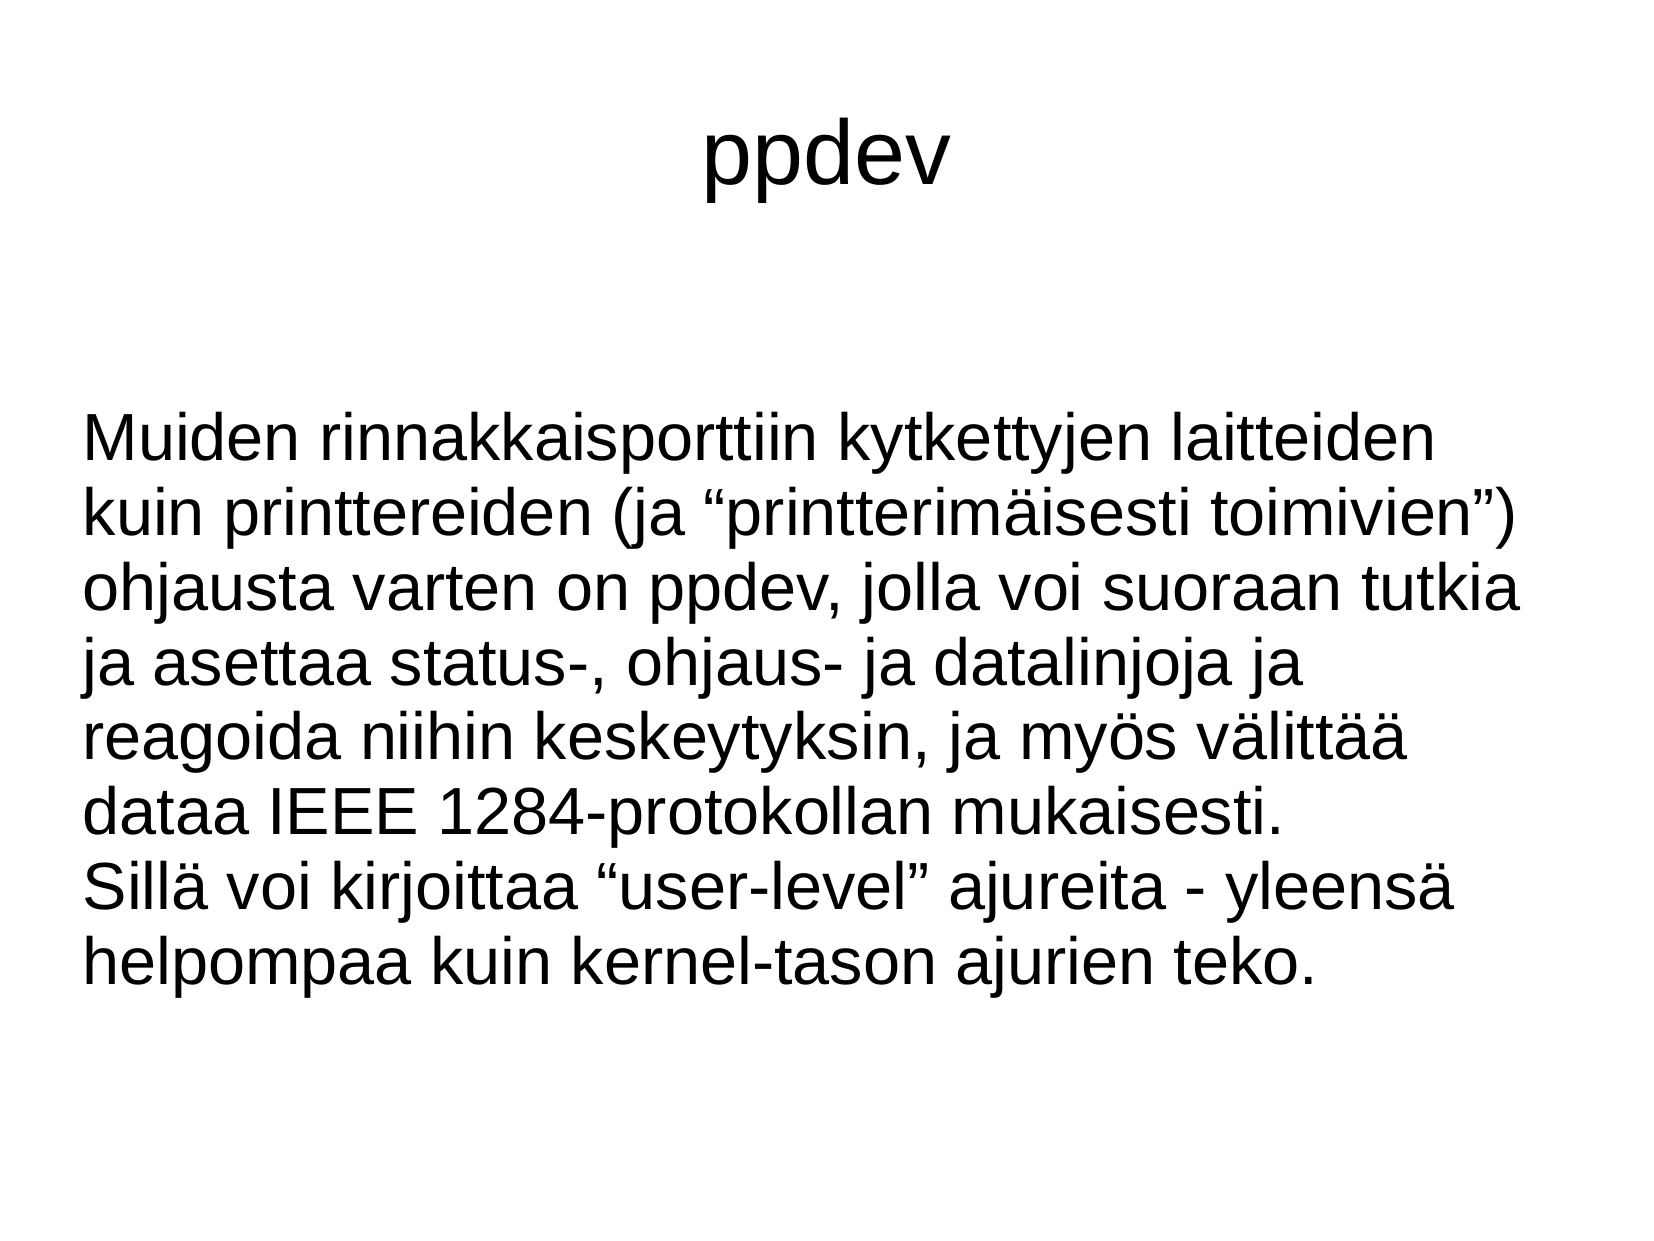

# ppdev
Muiden rinnakkaisporttiin kytkettyjen laitteiden kuin printtereiden (ja “printterimäisesti toimivien”) ohjausta varten on ppdev, jolla voi suoraan tutkia ja asettaa status-, ohjaus- ja datalinjoja ja reagoida niihin keskeytyksin, ja myös välittää dataa IEEE 1284-protokollan mukaisesti.
Sillä voi kirjoittaa “user-level” ajureita - yleensä helpompaa kuin kernel-tason ajurien teko.